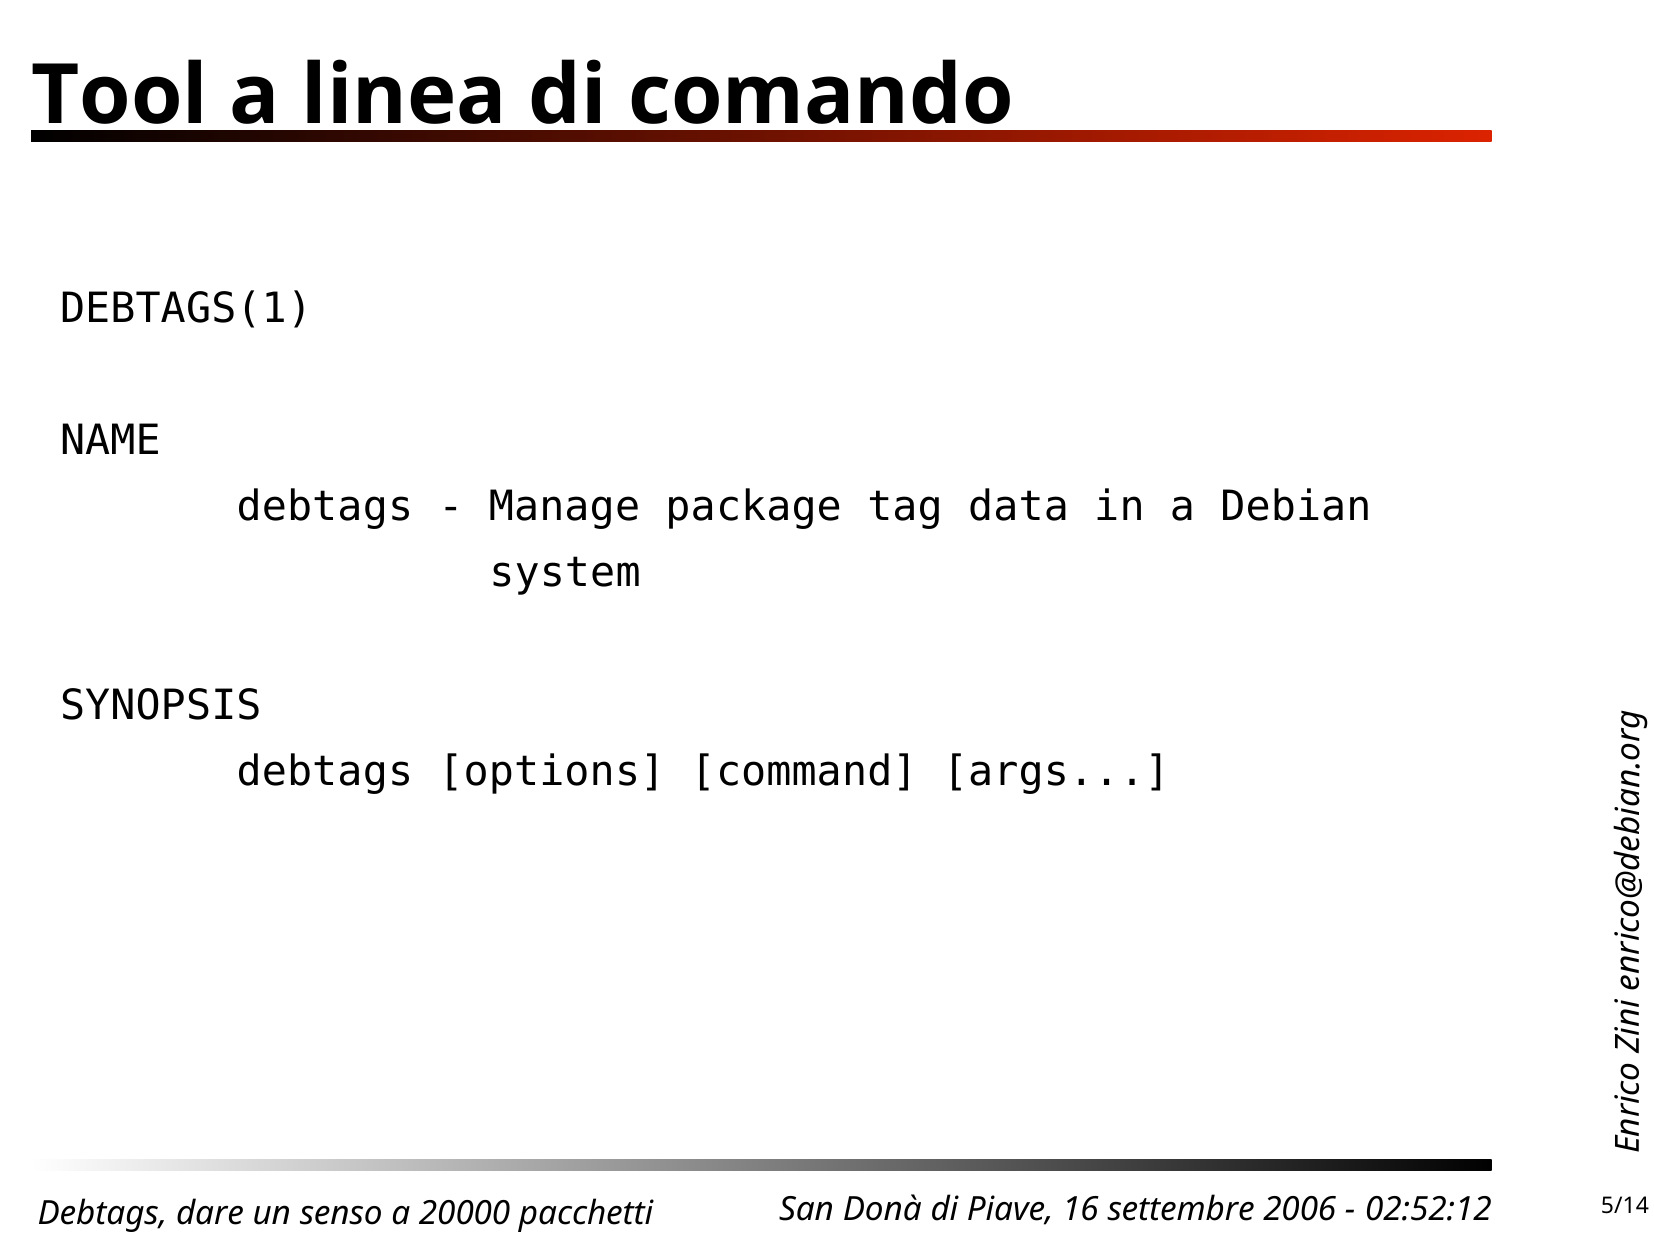

Tool a linea di comando
DEBTAGS(1)
NAME
 debtags - Manage package tag data in a Debian
 system
SYNOPSIS
 debtags [options] [command] [args...]